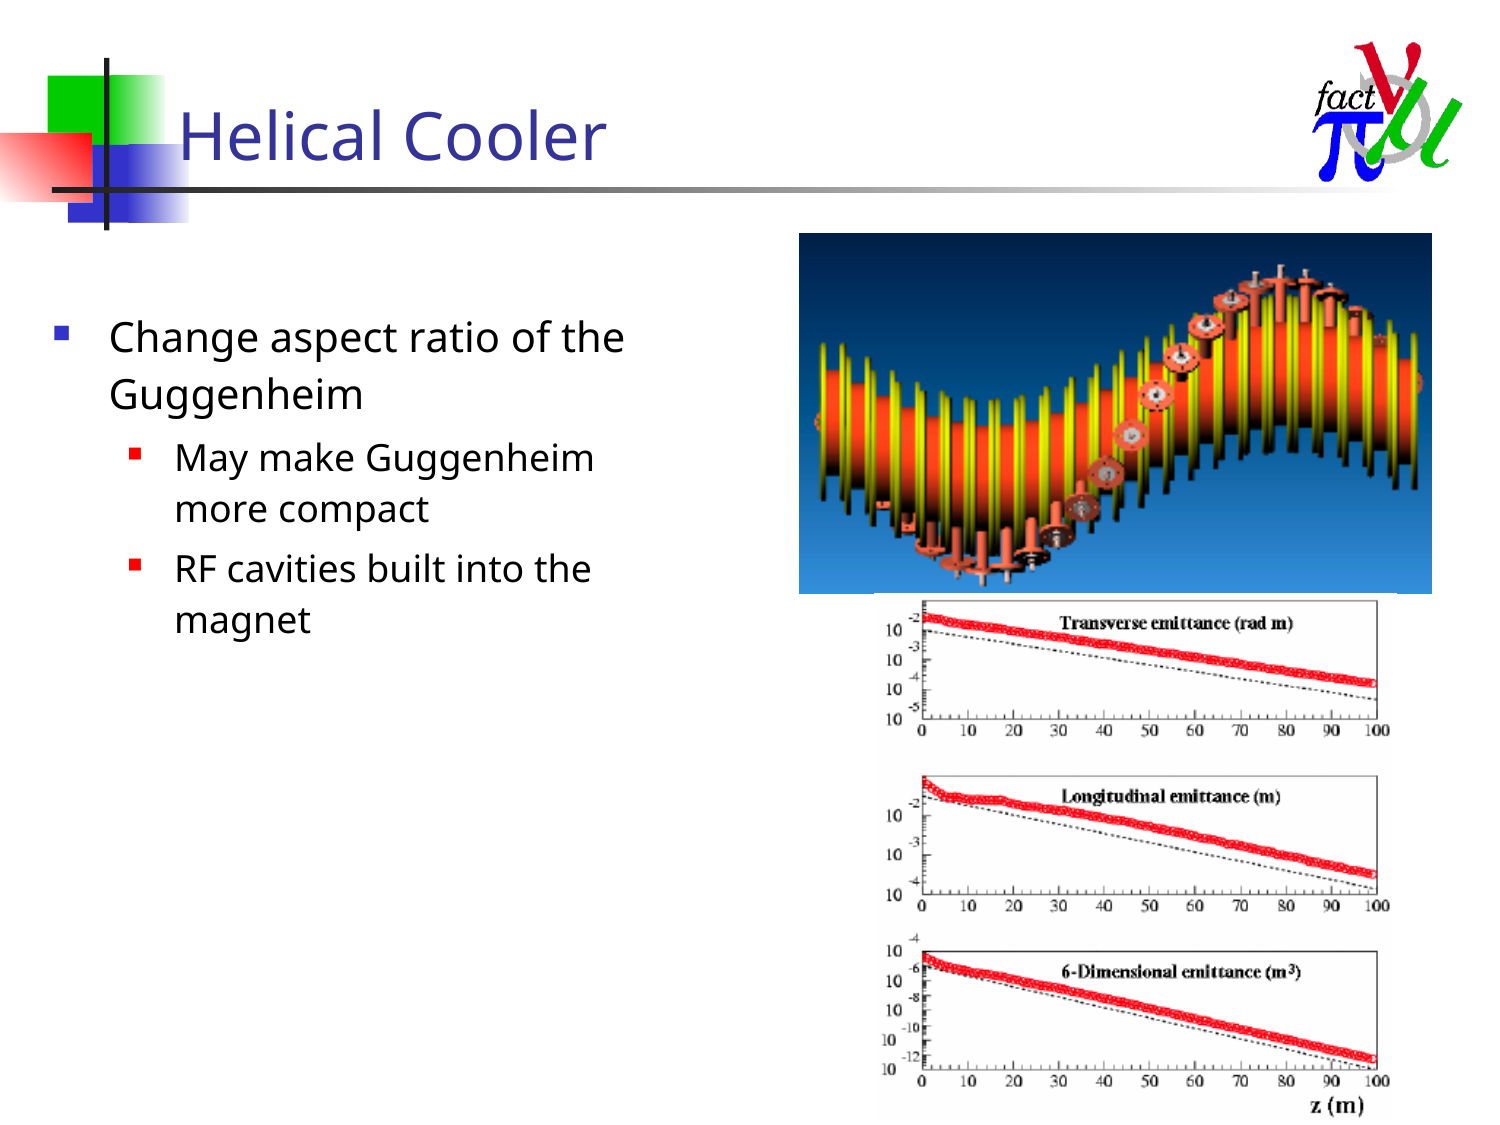

# Helical Cooler
Change aspect ratio of the Guggenheim
May make Guggenheim more compact
RF cavities built into the magnet